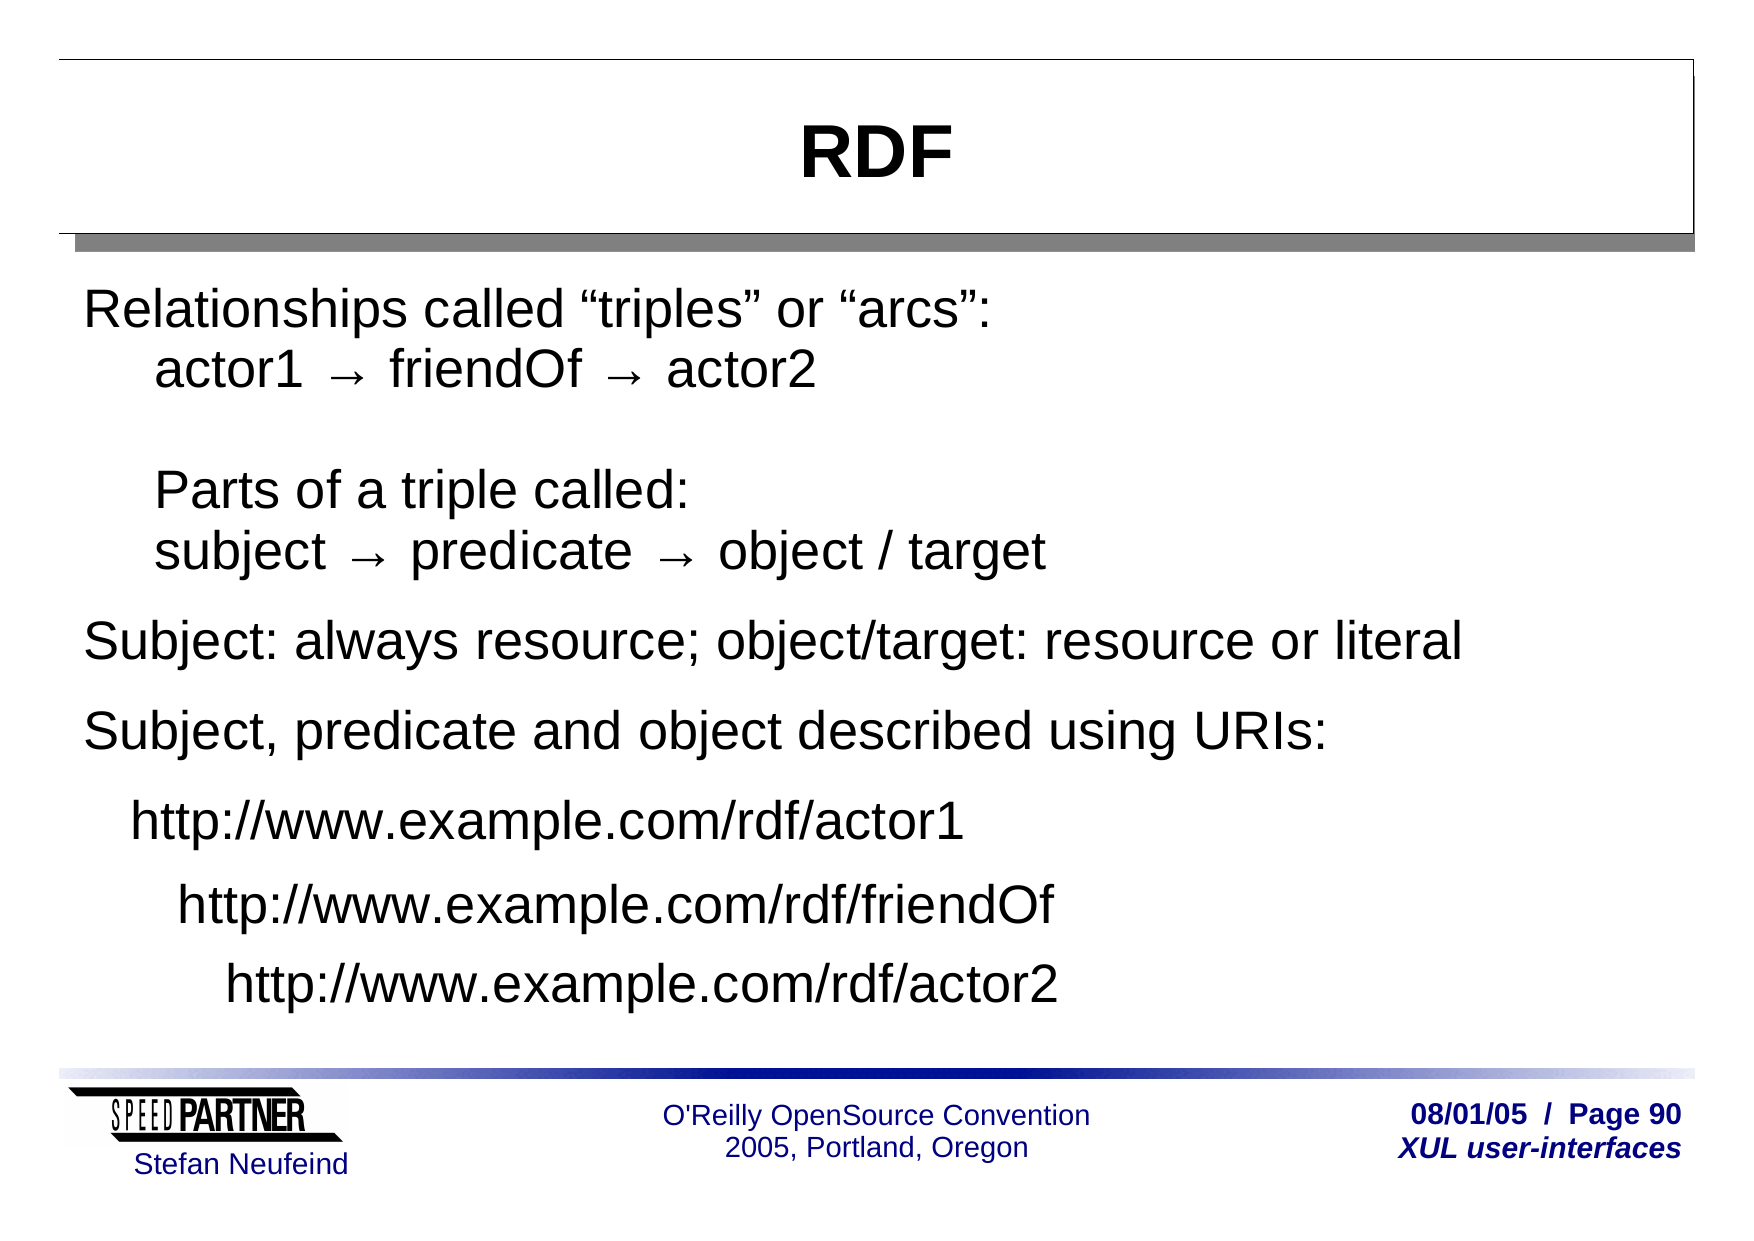

# RDF
Relationships called “triples” or “arcs”:
actor1 → friendOf → actor2
Parts of a triple called:
subject → predicate → object / target
Subject: always resource; object/target: resource or literal
Subject, predicate and object described using URIs:
http://www.example.com/rdf/actor1
http://www.example.com/rdf/friendOf
http://www.example.com/rdf/actor2